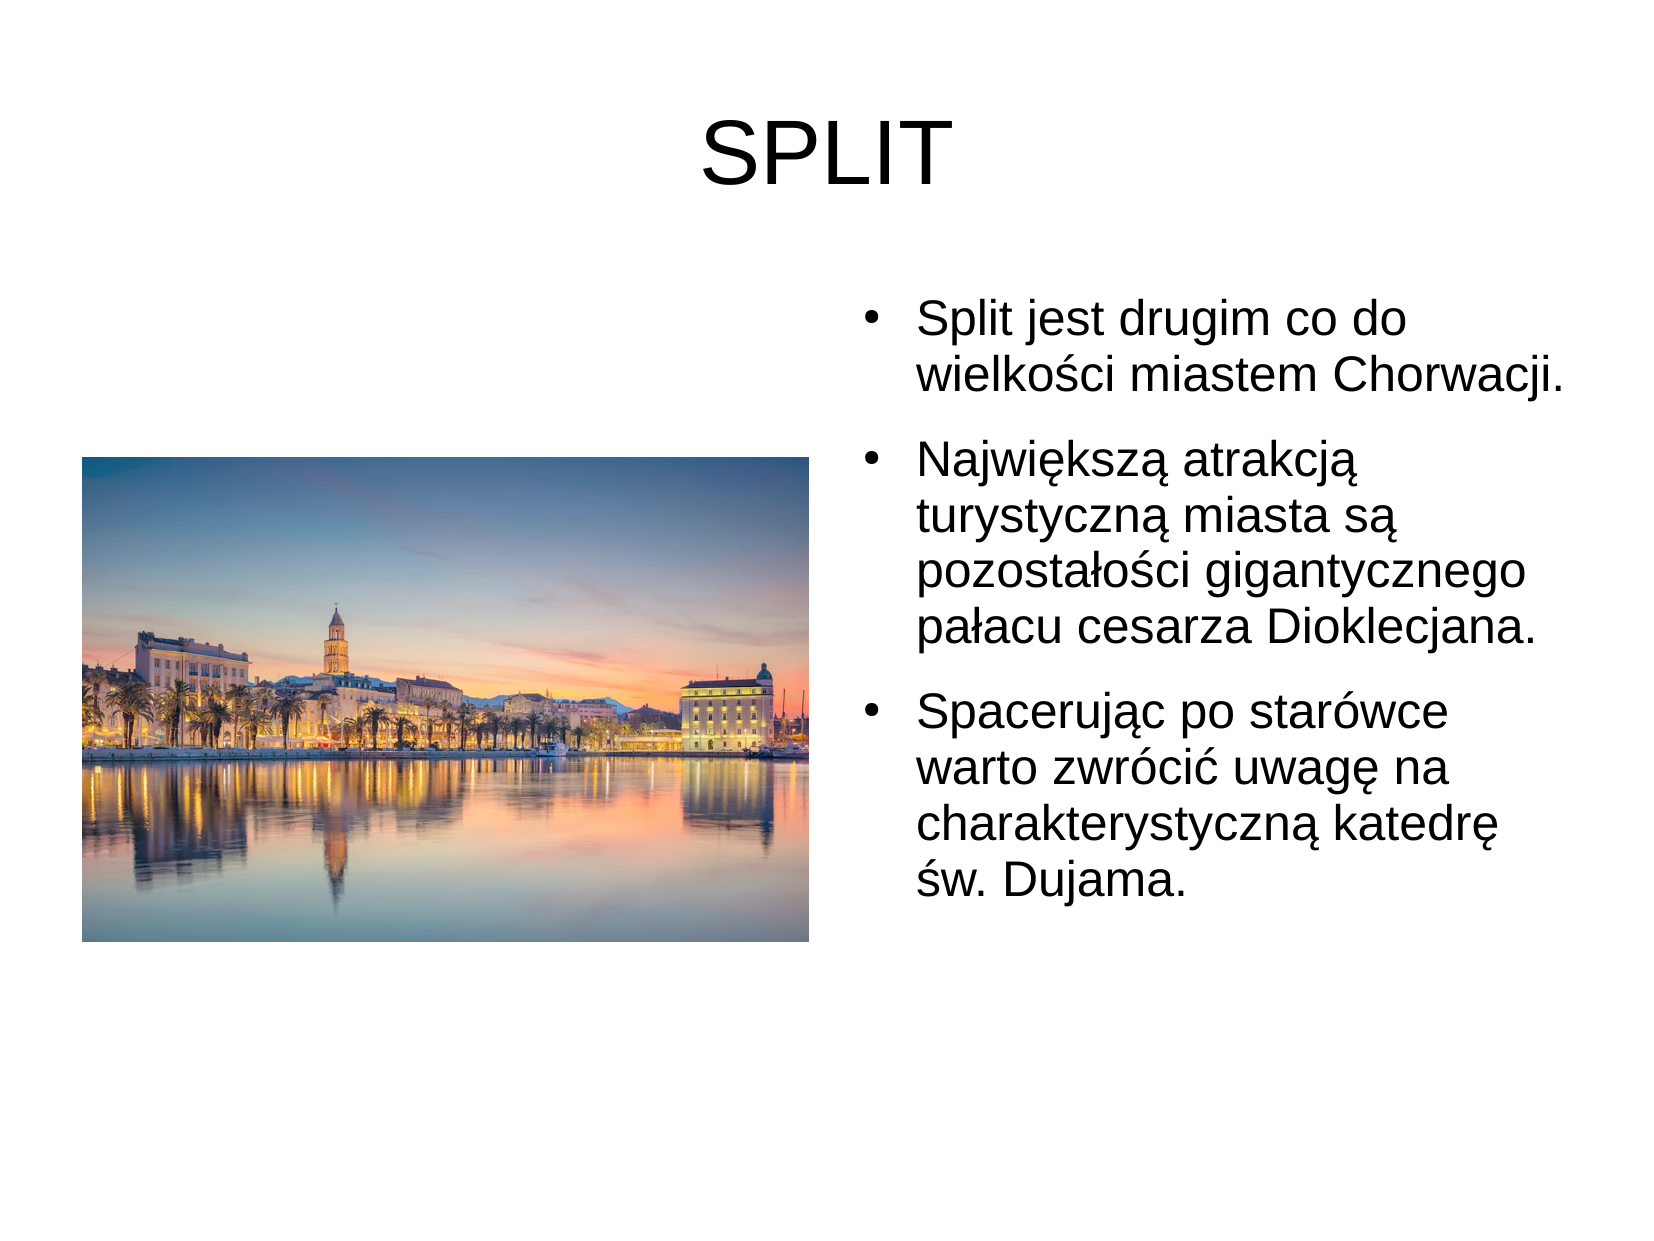

# SPLIT
Split jest drugim co do wielkości miastem Chorwacji.
Największą atrakcją turystyczną miasta są pozostałości gigantycznego pałacu cesarza Dioklecjana.
Spacerując po starówce warto zwrócić uwagę na charakterystyczną katedrę św. Dujama.